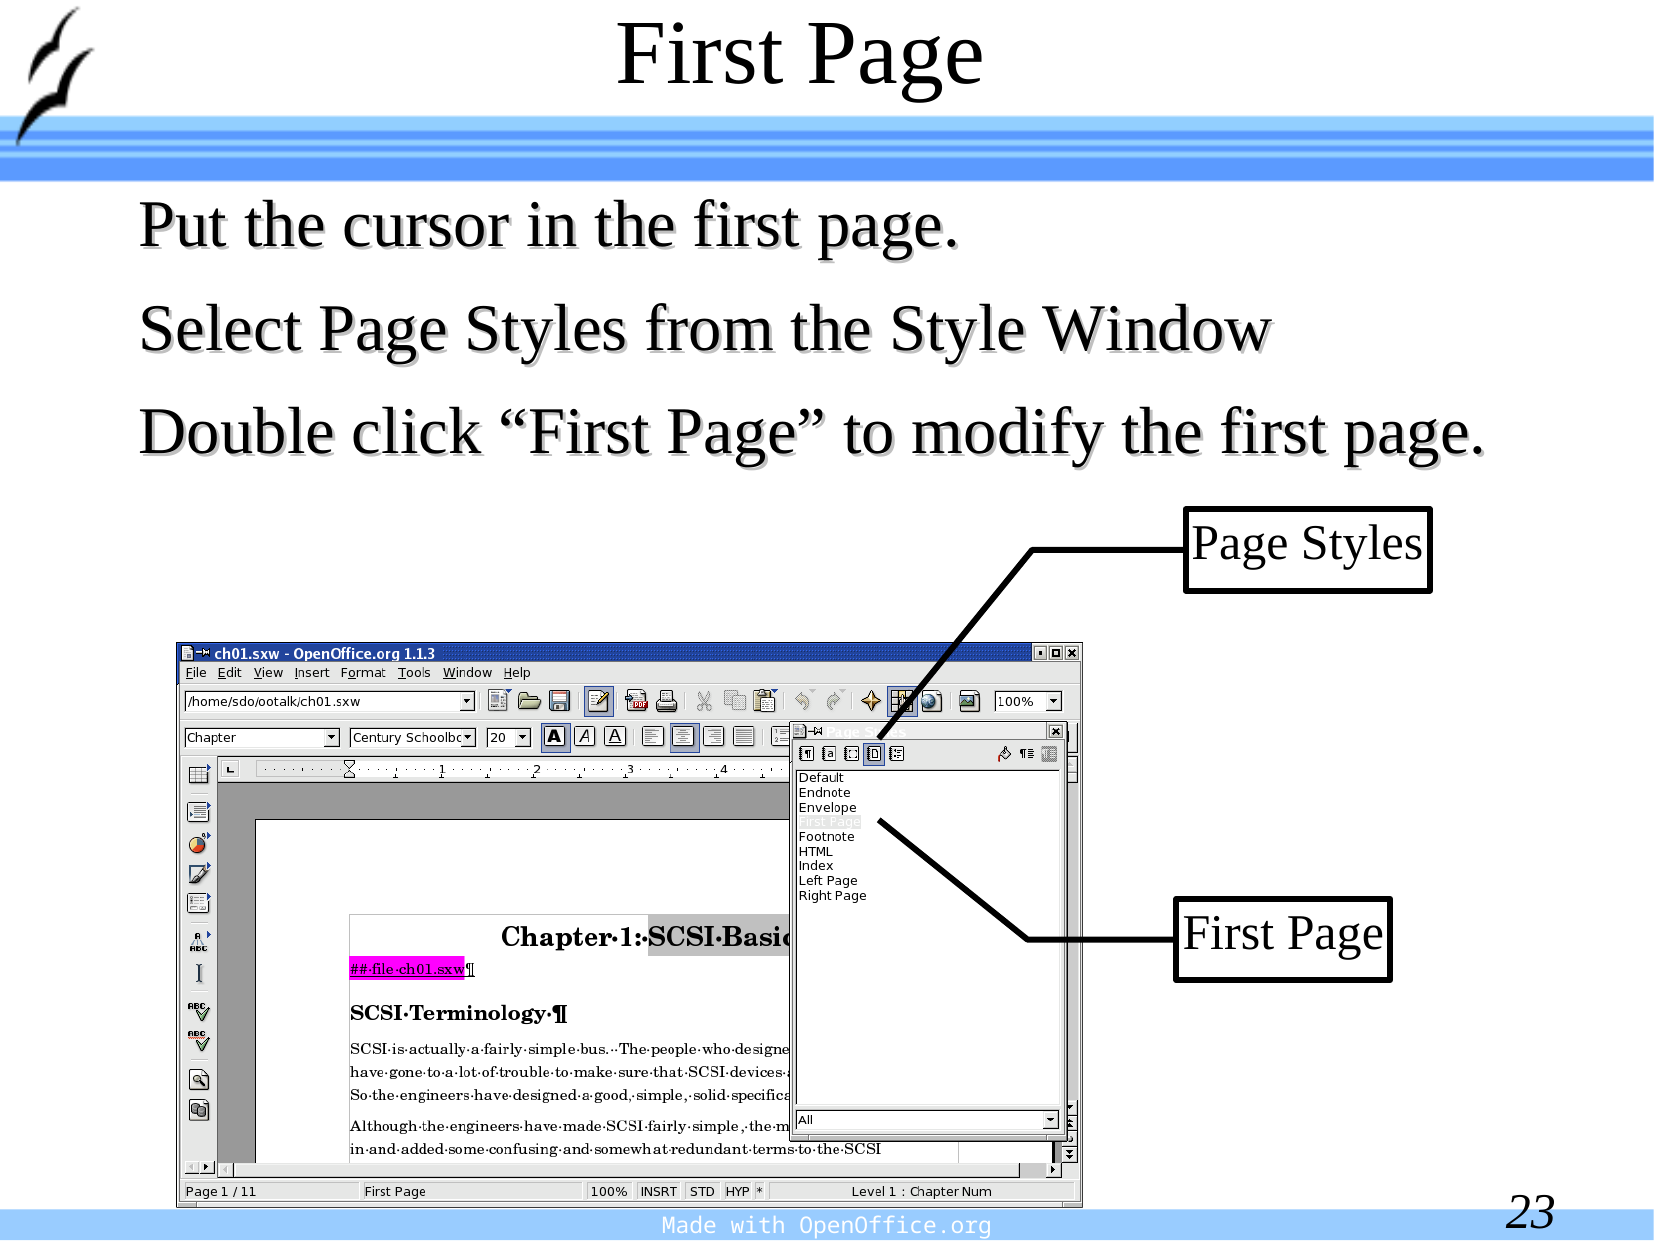

# First Page
Put the cursor in the first page.
Select Page Styles from the Style Window
Double click “First Page” to modify the first page.